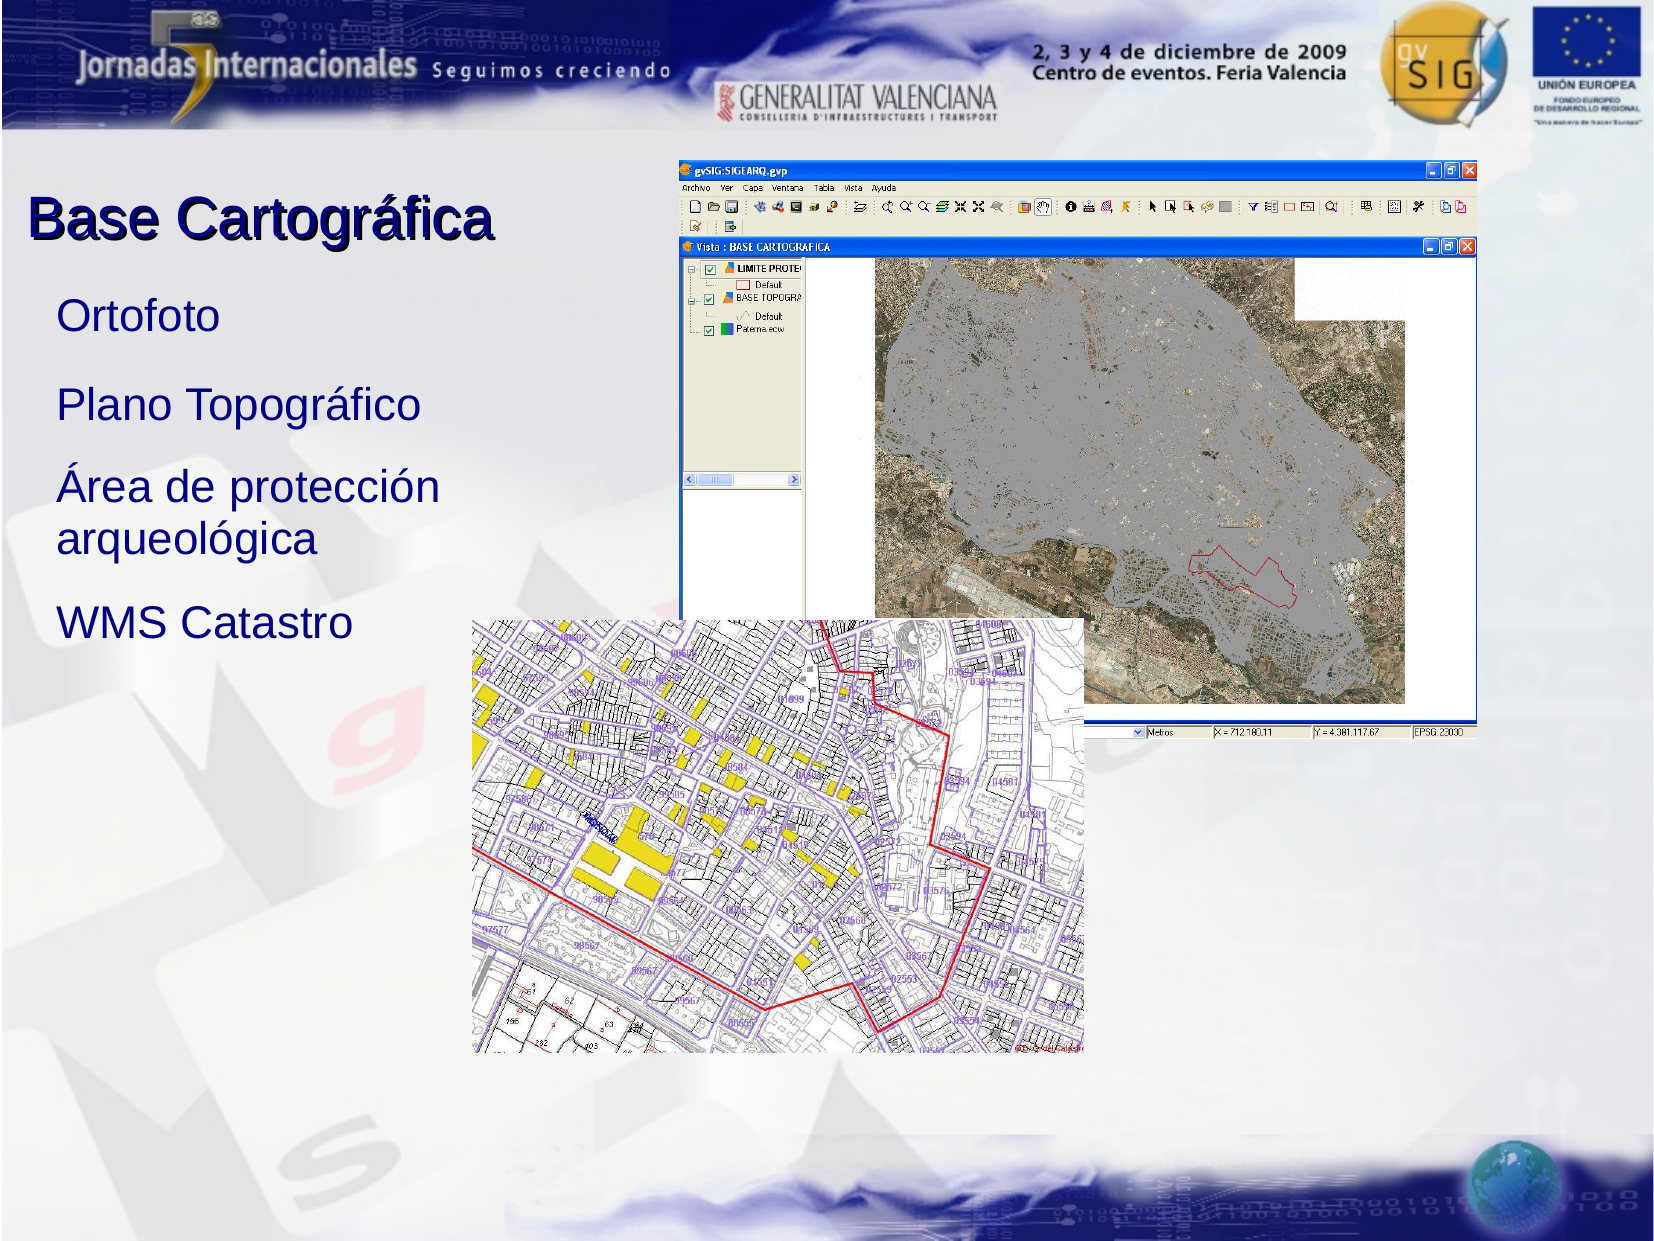

Base Cartográfica
Ortofoto
Plano Topográfico
Área de protección arqueológica
WMS Catastro